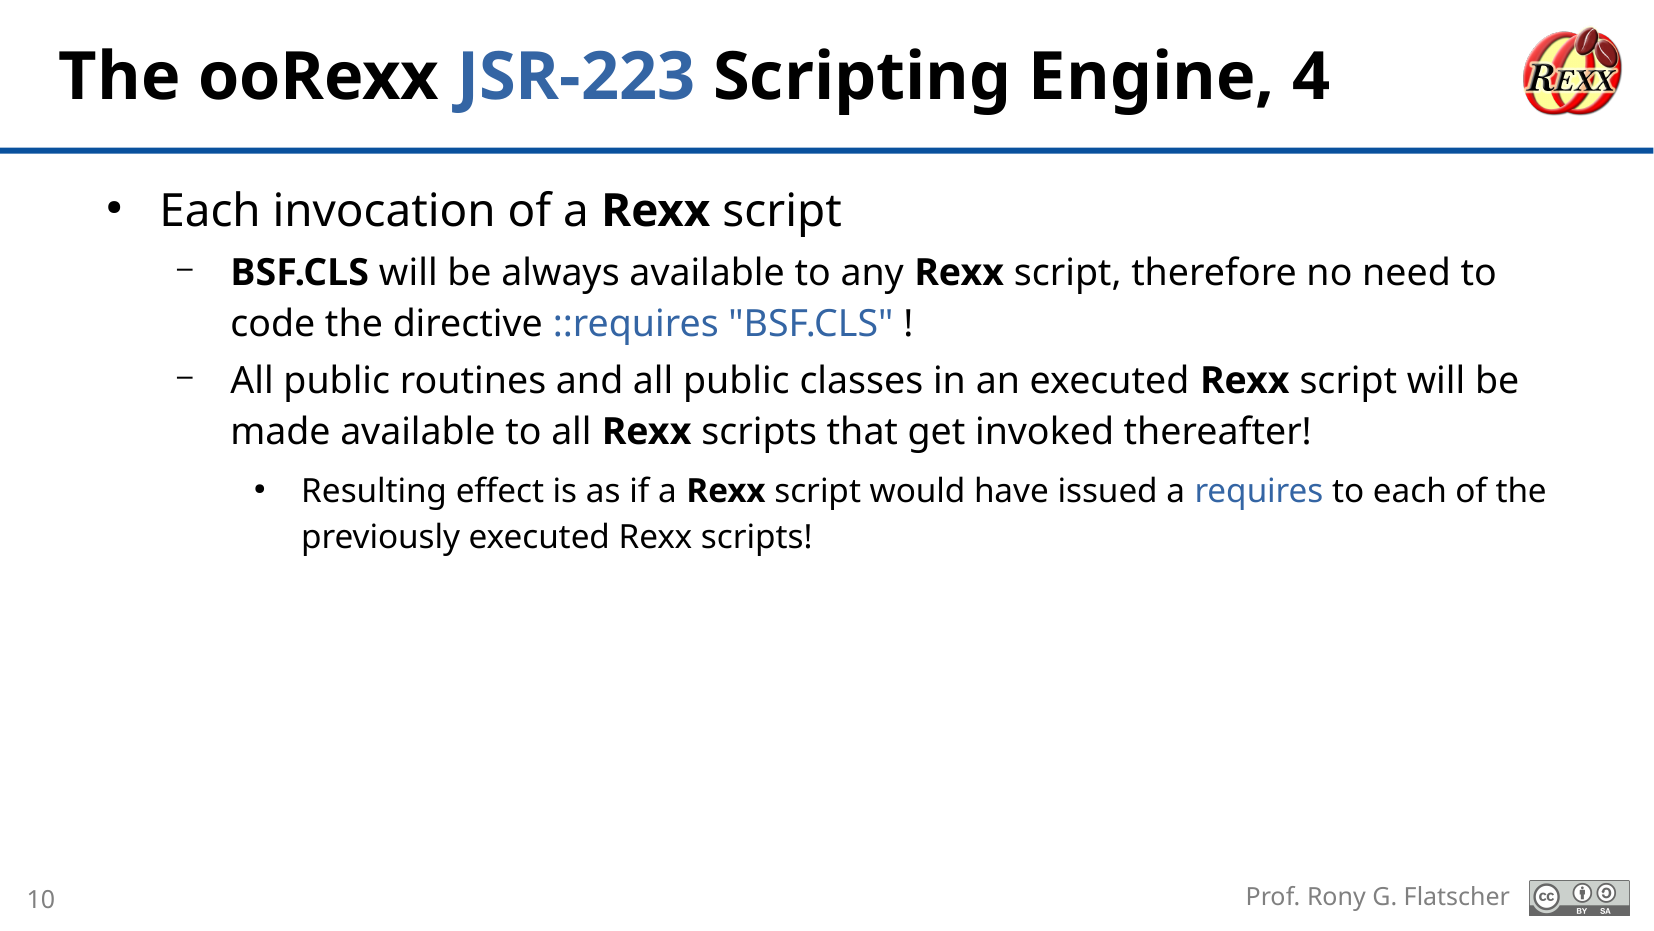

# The ooRexx JSR-223 Scripting Engine, 4
Each invocation of a Rexx script
BSF.CLS will be always available to any Rexx script, therefore no need to code the directive ::requires "BSF.CLS" !
All public routines and all public classes in an executed Rexx script will be made available to all Rexx scripts that get invoked thereafter!
Resulting effect is as if a Rexx script would have issued a requires to each of the previously executed Rexx scripts!